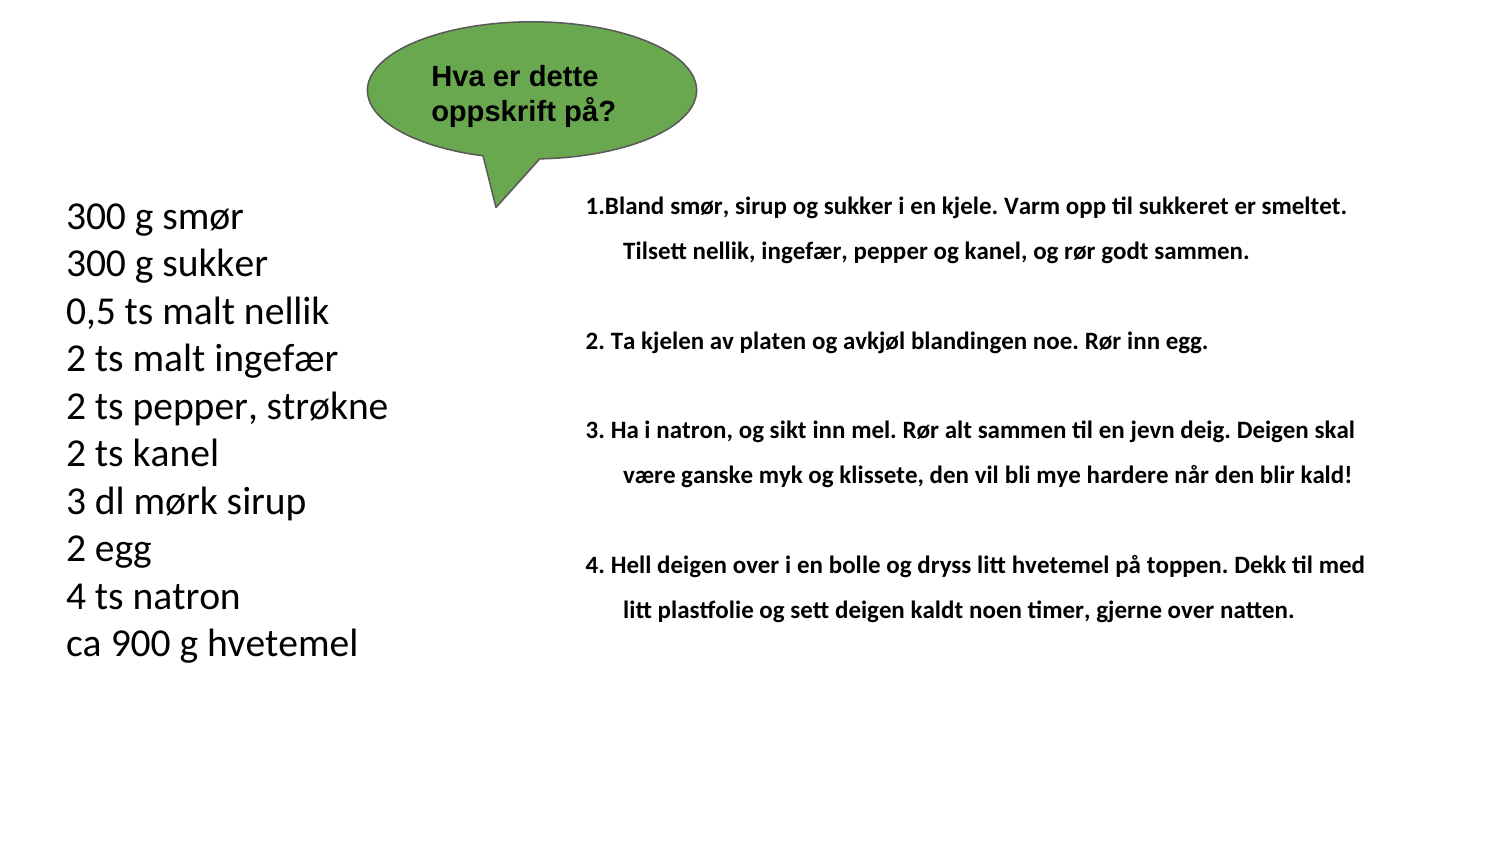

Hva er dette oppskrift på?
300 g smør
300 g sukker
0,5 ts malt nellik
2 ts malt ingefær
2 ts pepper, strøkne
2 ts kanel
3 dl mørk sirup
2 egg
4 ts natron
ca 900 g hvetemel
1.Bland smør, sirup og sukker i en kjele. Varm opp til sukkeret er smeltet. Tilsett nellik, ingefær, pepper og kanel, og rør godt sammen.
2. Ta kjelen av platen og avkjøl blandingen noe. Rør inn egg.
3. Ha i natron, og sikt inn mel. Rør alt sammen til en jevn deig. Deigen skal være ganske myk og klissete, den vil bli mye hardere når den blir kald!
4. Hell deigen over i en bolle og dryss litt hvetemel på toppen. Dekk til med litt plastfolie og sett deigen kaldt noen timer, gjerne over natten.